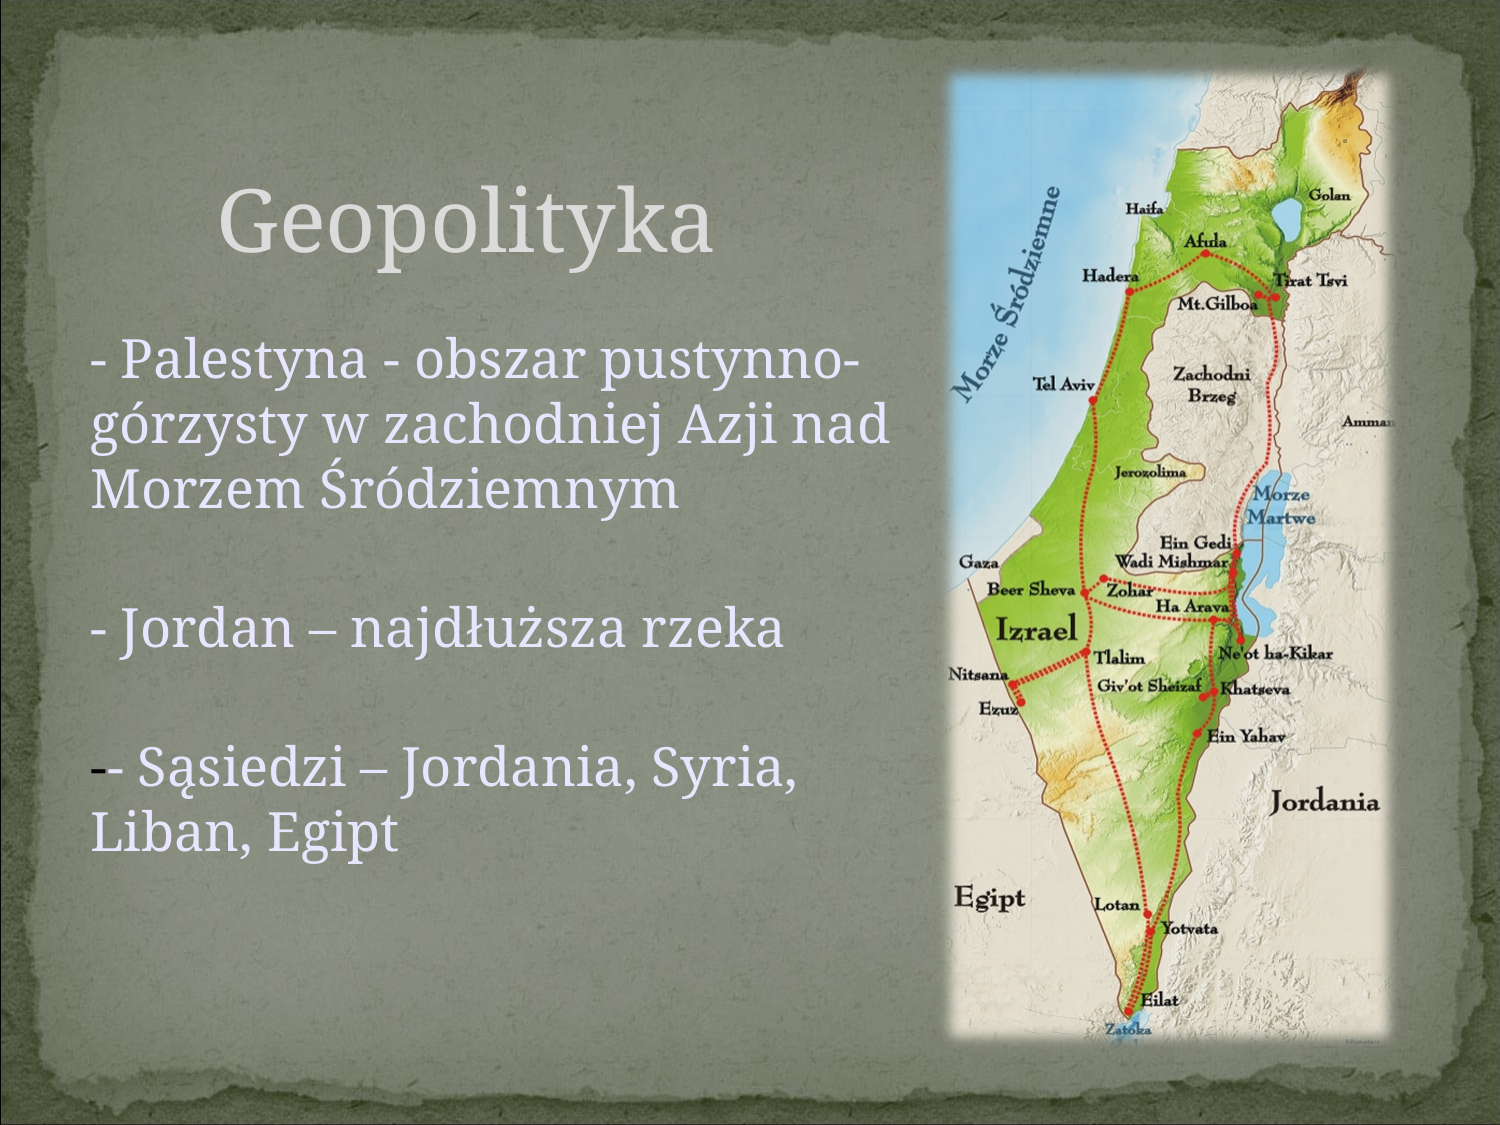

Geopolityka
- Palestyna - obszar pustynno-górzysty w zachodniej Azji nad Morzem Śródziemnym
- Jordan – najdłuższa rzeka
- Sąsiedzi – Jordania, Syria, Liban, Egipt